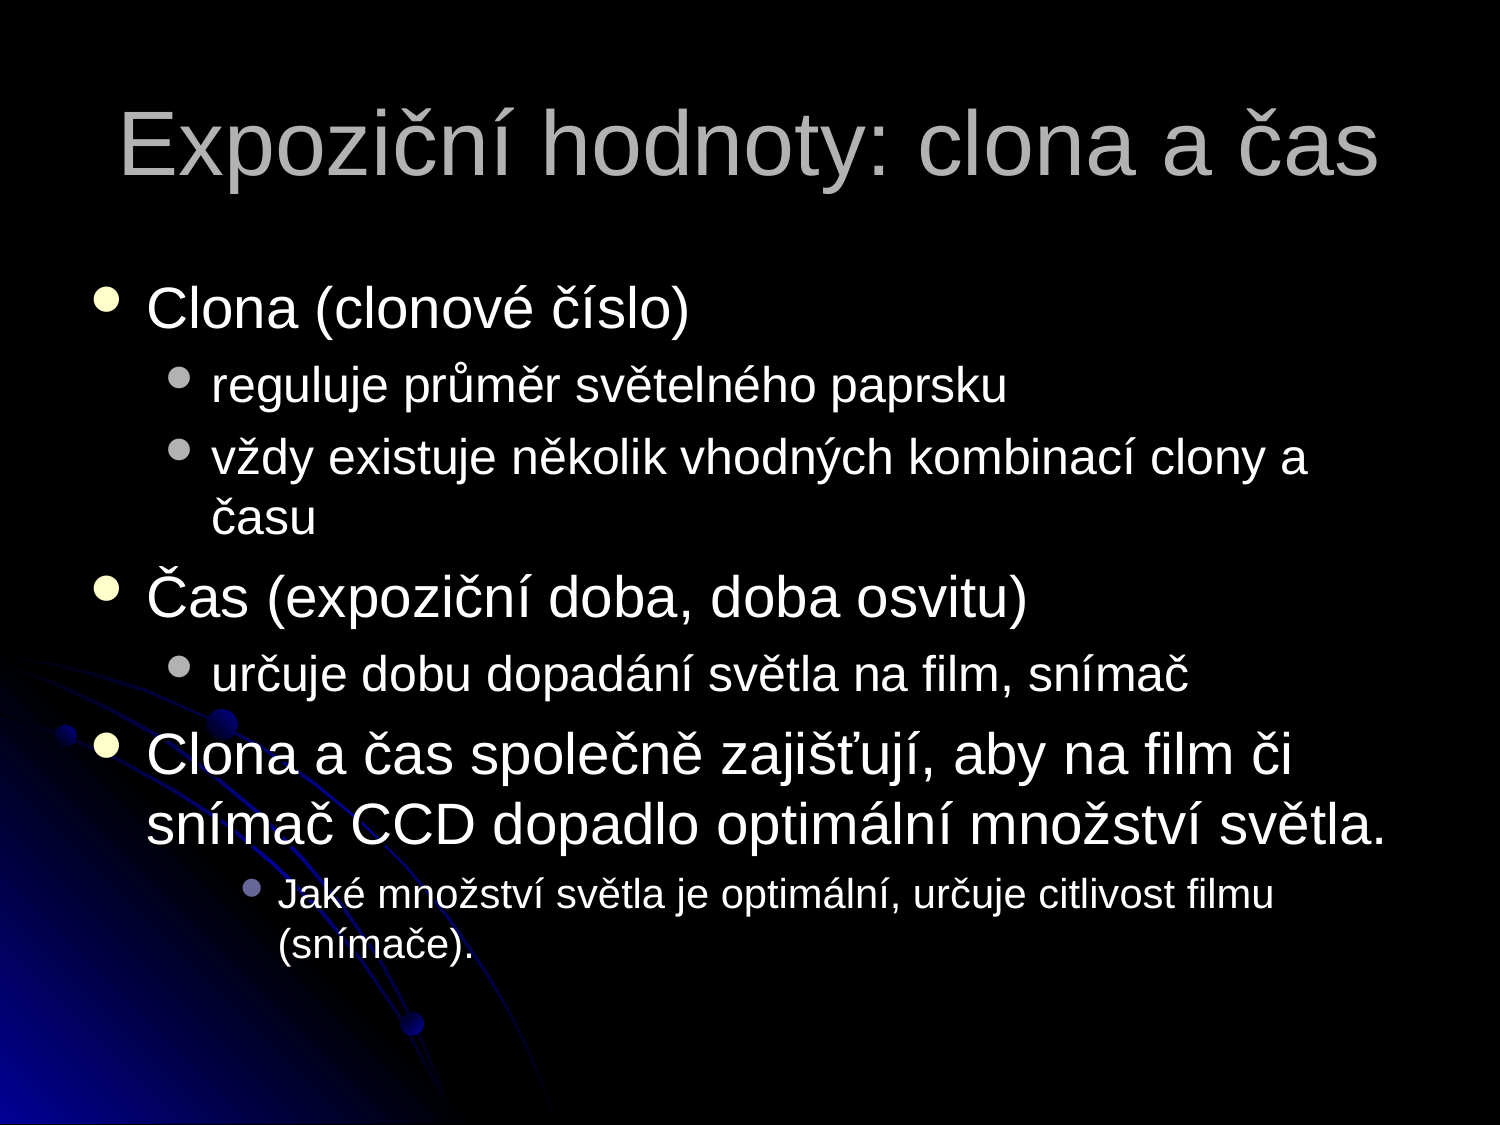

# Expoziční hodnoty: clona a čas
Clona (clonové číslo)
reguluje průměr světelného paprsku
vždy existuje několik vhodných kombinací clony a času
Čas (expoziční doba, doba osvitu)
určuje dobu dopadání světla na film, snímač
Clona a čas společně zajišťují, aby na film či snímač CCD dopadlo optimální množství světla.
Jaké množství světla je optimální, určuje citlivost filmu (snímače).